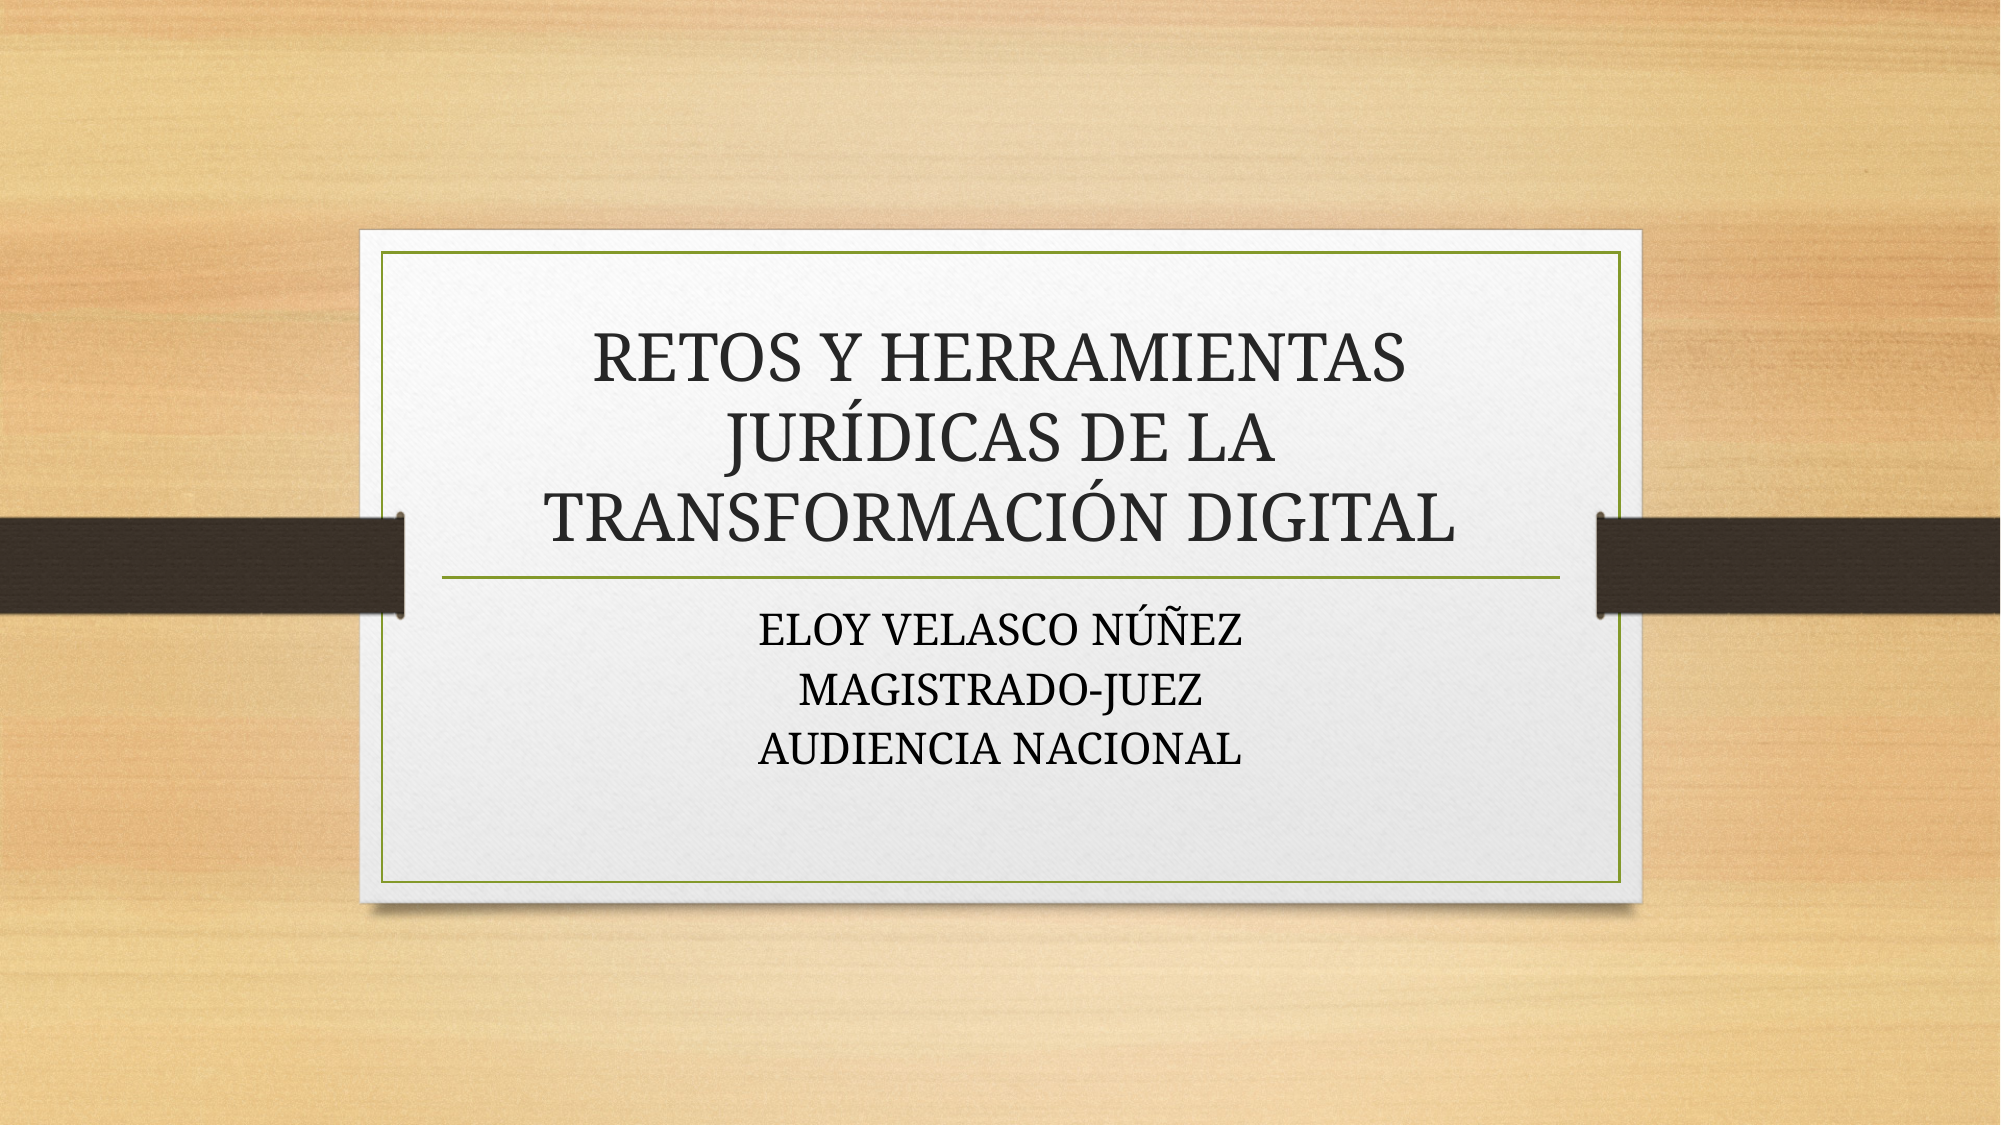

# RETOS Y HERRAMIENTAS JURÍDICAS DE LA TRANSFORMACIÓN DIGITAL
ELOY VELASCO NÚÑEZ
MAGISTRADO-JUEZ
AUDIENCIA NACIONAL